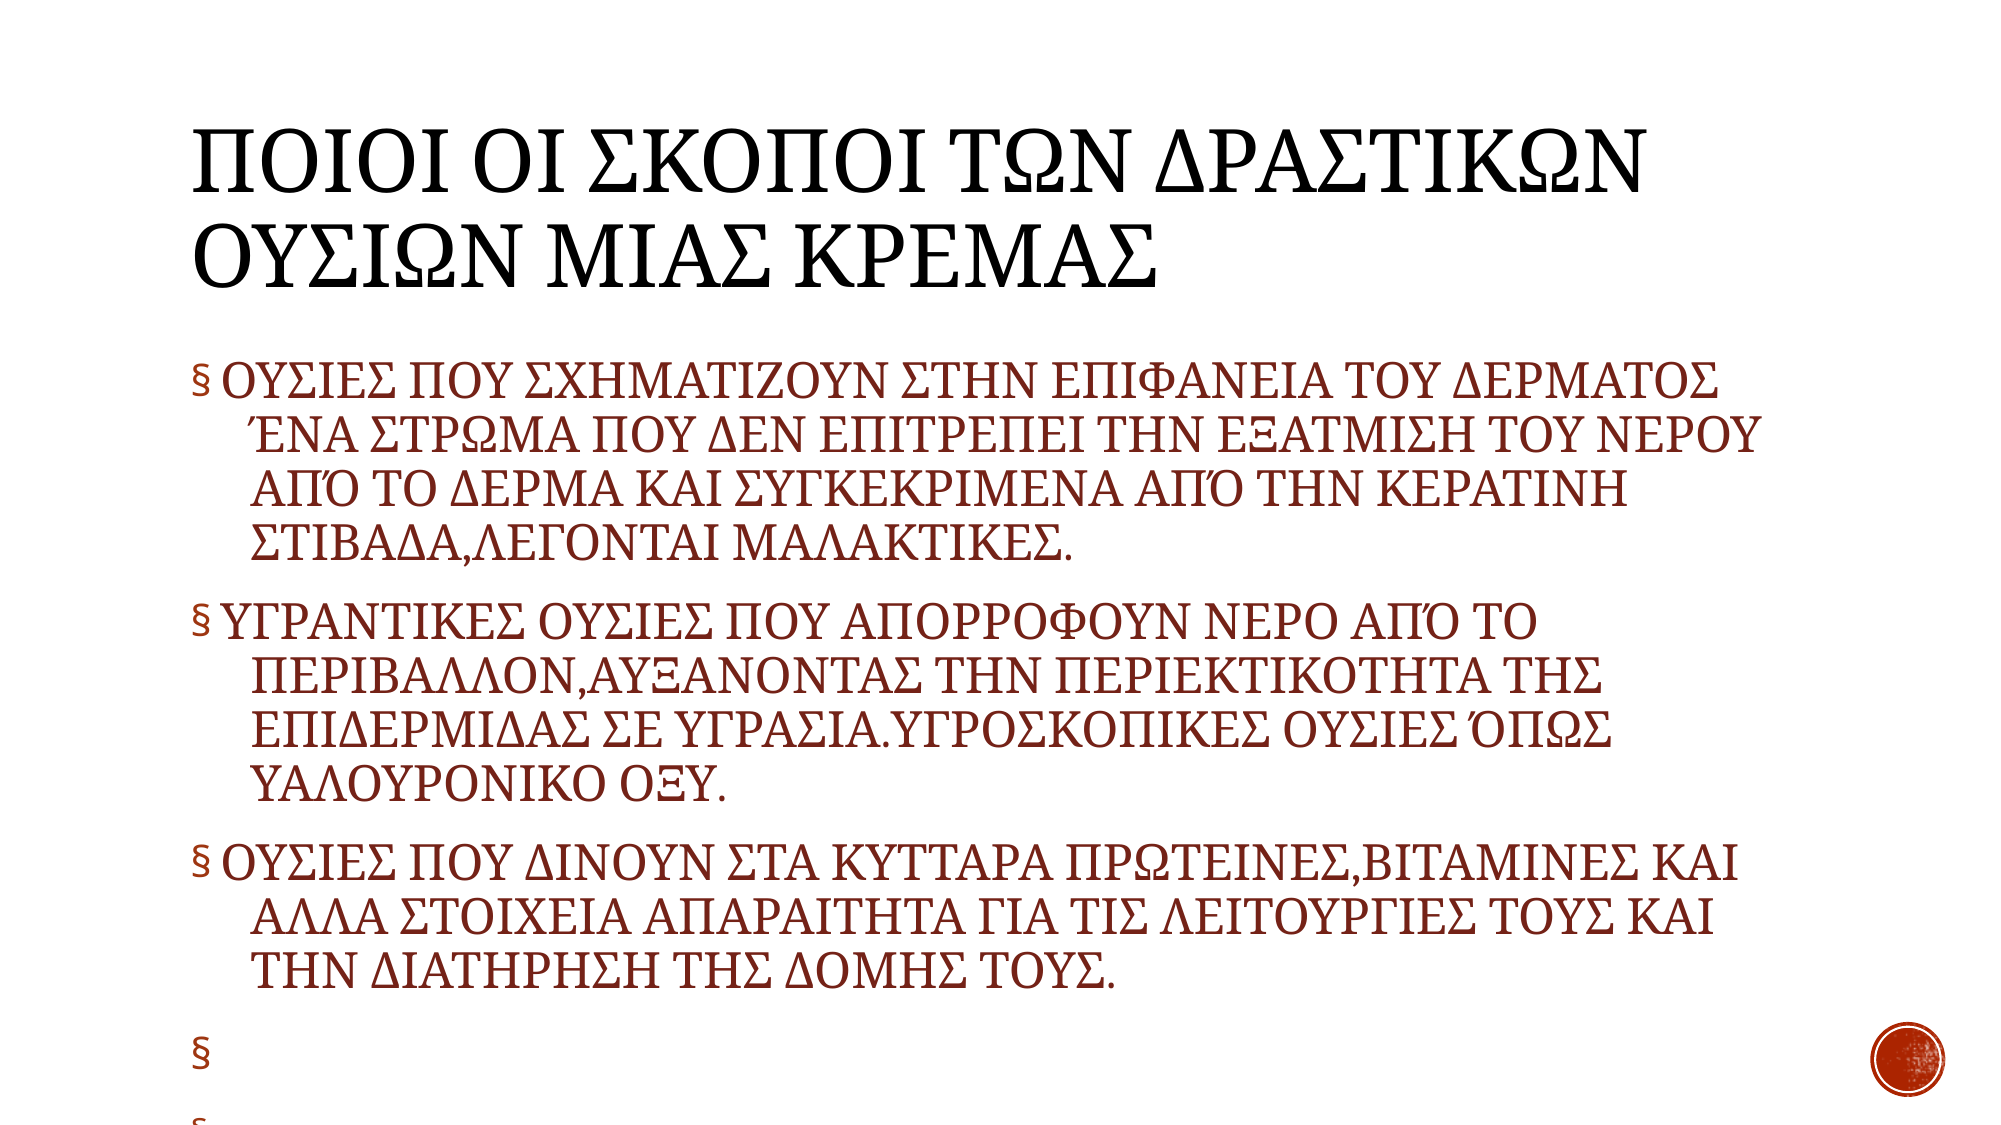

# ΠΟΙΟΙ ΟΙ ΣΚΟΠΟΙ ΤΩΝ ΔΡΑΣΤΙΚΩΝ ΟΥΣΙΩΝ ΜΙΑΣ ΚΡΕΜΑΣ
ΟΥΣΙΕΣ ΠΟΥ ΣΧΗΜΑΤΙΖΟΥΝ ΣΤΗΝ ΕΠΙΦΑΝΕΙΑ ΤΟΥ ΔΕΡΜΑΤΟΣ ΈΝΑ ΣΤΡΩΜΑ ΠΟΥ ΔΕΝ ΕΠΙΤΡΕΠΕΙ ΤΗΝ ΕΞΑΤΜΙΣΗ ΤΟΥ ΝΕΡΟΥ ΑΠΌ ΤΟ ΔΕΡΜΑ ΚΑΙ ΣΥΓΚΕΚΡΙΜΕΝΑ ΑΠΌ ΤΗΝ ΚΕΡΑΤΙΝΗ ΣΤΙΒΑΔΑ,ΛΕΓΟΝΤΑΙ ΜΑΛΑΚΤΙΚΕΣ.
ΥΓΡΑΝΤΙΚΕΣ ΟΥΣΙΕΣ ΠΟΥ ΑΠΟΡΡΟΦΟΥΝ ΝΕΡΟ ΑΠΌ ΤΟ ΠΕΡΙΒΑΛΛΟΝ,ΑΥΞΑΝΟΝΤΑΣ ΤΗΝ ΠΕΡΙΕΚΤΙΚΟΤΗΤΑ ΤΗΣ ΕΠΙΔΕΡΜΙΔΑΣ ΣΕ ΥΓΡΑΣΙΑ.ΥΓΡΟΣΚΟΠΙΚΕΣ ΟΥΣΙΕΣ ΌΠΩΣ ΥΑΛΟΥΡΟΝΙΚΟ ΟΞΥ.
ΟΥΣΙΕΣ ΠΟΥ ΔΙΝΟΥΝ ΣΤΑ ΚΥΤΤΑΡΑ ΠΡΩΤΕΙΝΕΣ,ΒΙΤΑΜΙΝΕΣ ΚΑΙ ΑΛΛΑ ΣΤΟΙΧΕΙΑ ΑΠΑΡΑΙΤΗΤΑ ΓΙΑ ΤΙΣ ΛΕΙΤΟΥΡΓΙΕΣ ΤΟΥΣ ΚΑΙ ΤΗΝ ΔΙΑΤΗΡΗΣΗ ΤΗΣ ΔΟΜΗΣ ΤΟΥΣ.